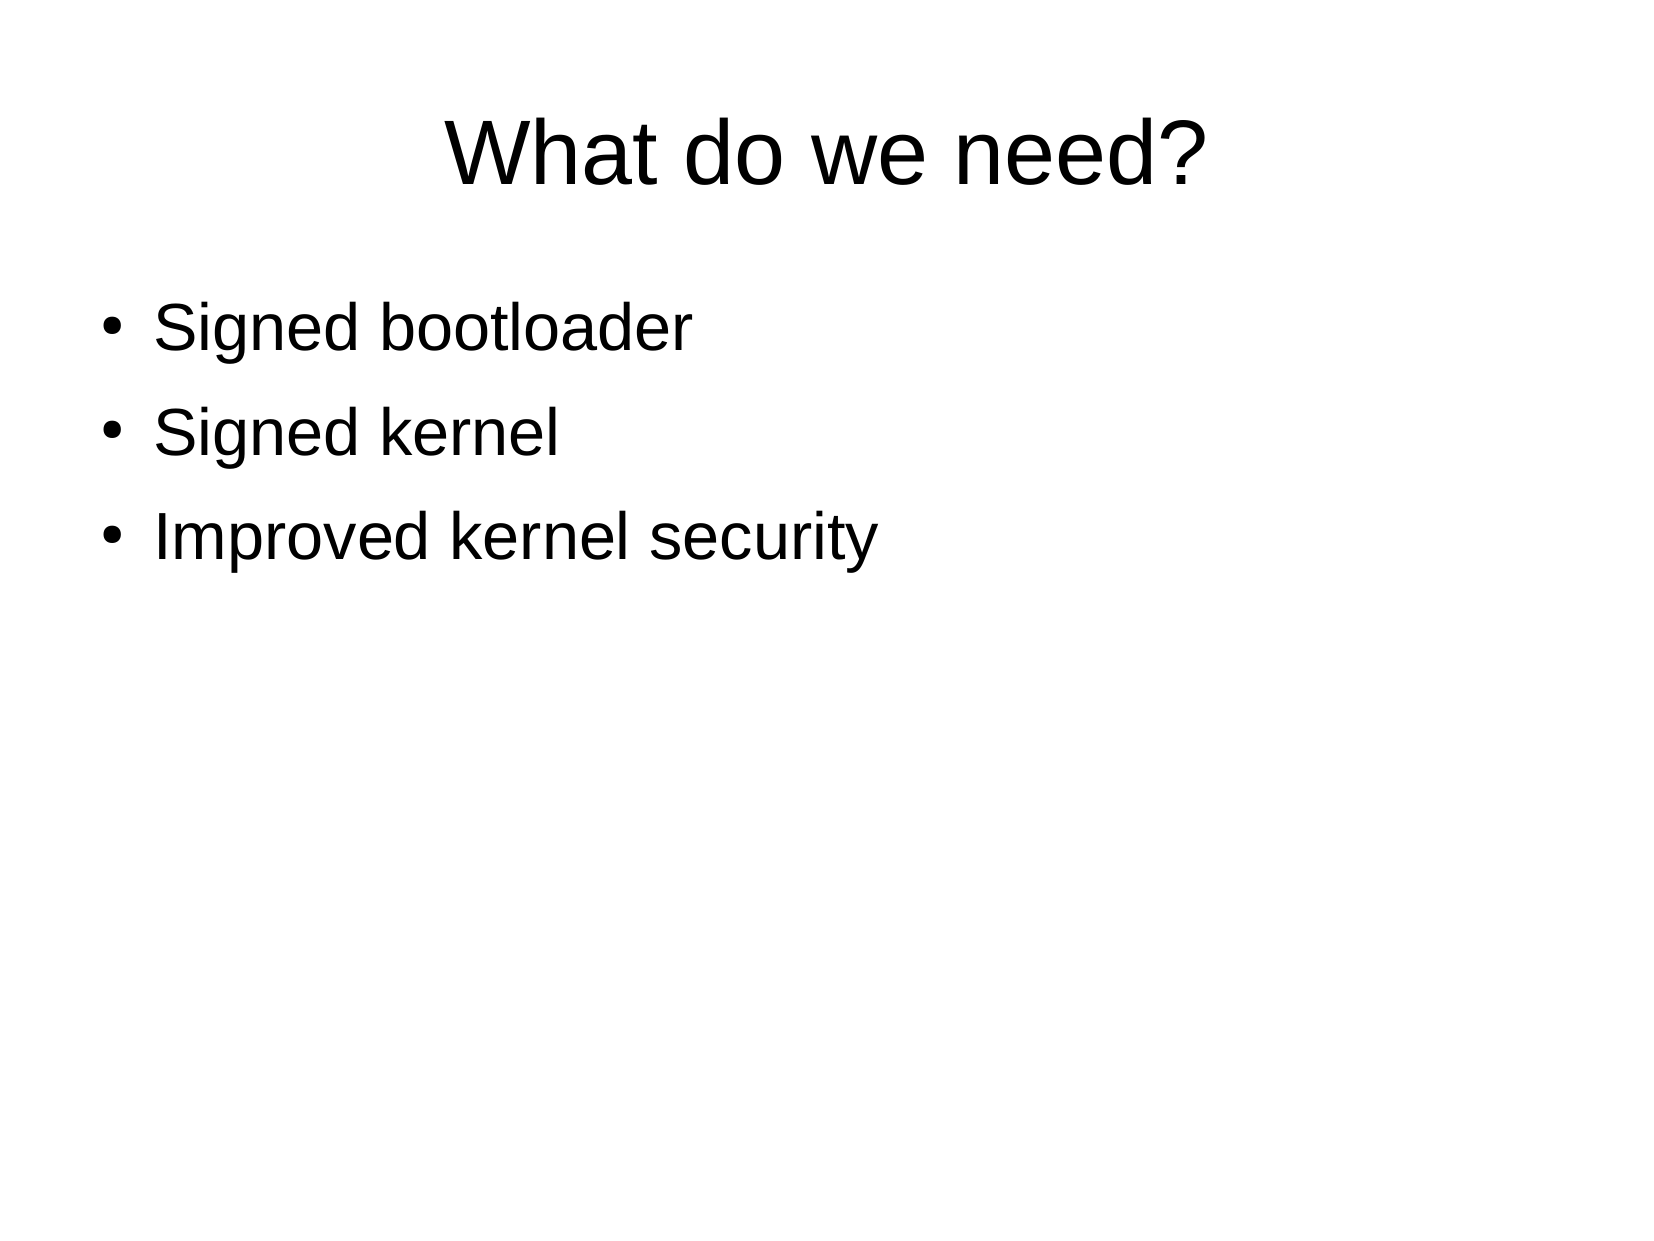

# What do we need?
Signed bootloader
Signed kernel
Improved kernel security